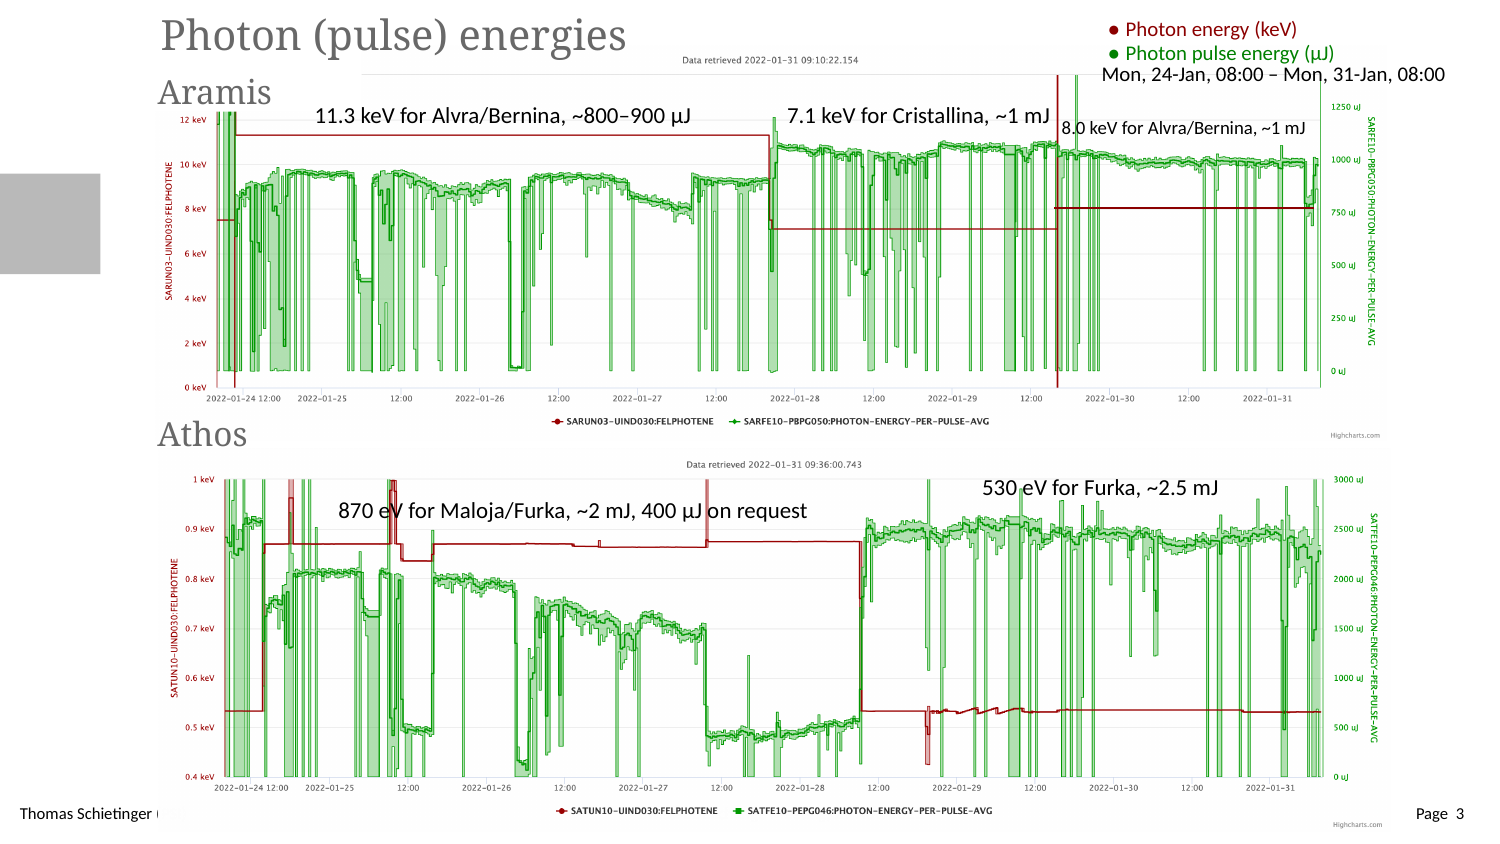

Photon (pulse) energies
 ● Photon energy (keV)
 ● Photon pulse energy (µJ)
Mon, 24-Jan, 08:00 – Mon, 31-Jan, 08:00
Aramis
11.3 keV for Alvra/Bernina, ~800–900 µJ
7.1 keV for Cristallina, ~1 mJ
8.0 keV for Alvra/Bernina, ~1 mJ
# Athos
530 eV for Furka, ~2.5 mJ
870 eV for Maloja/Furka, ~2 mJ, 400 µJ on request